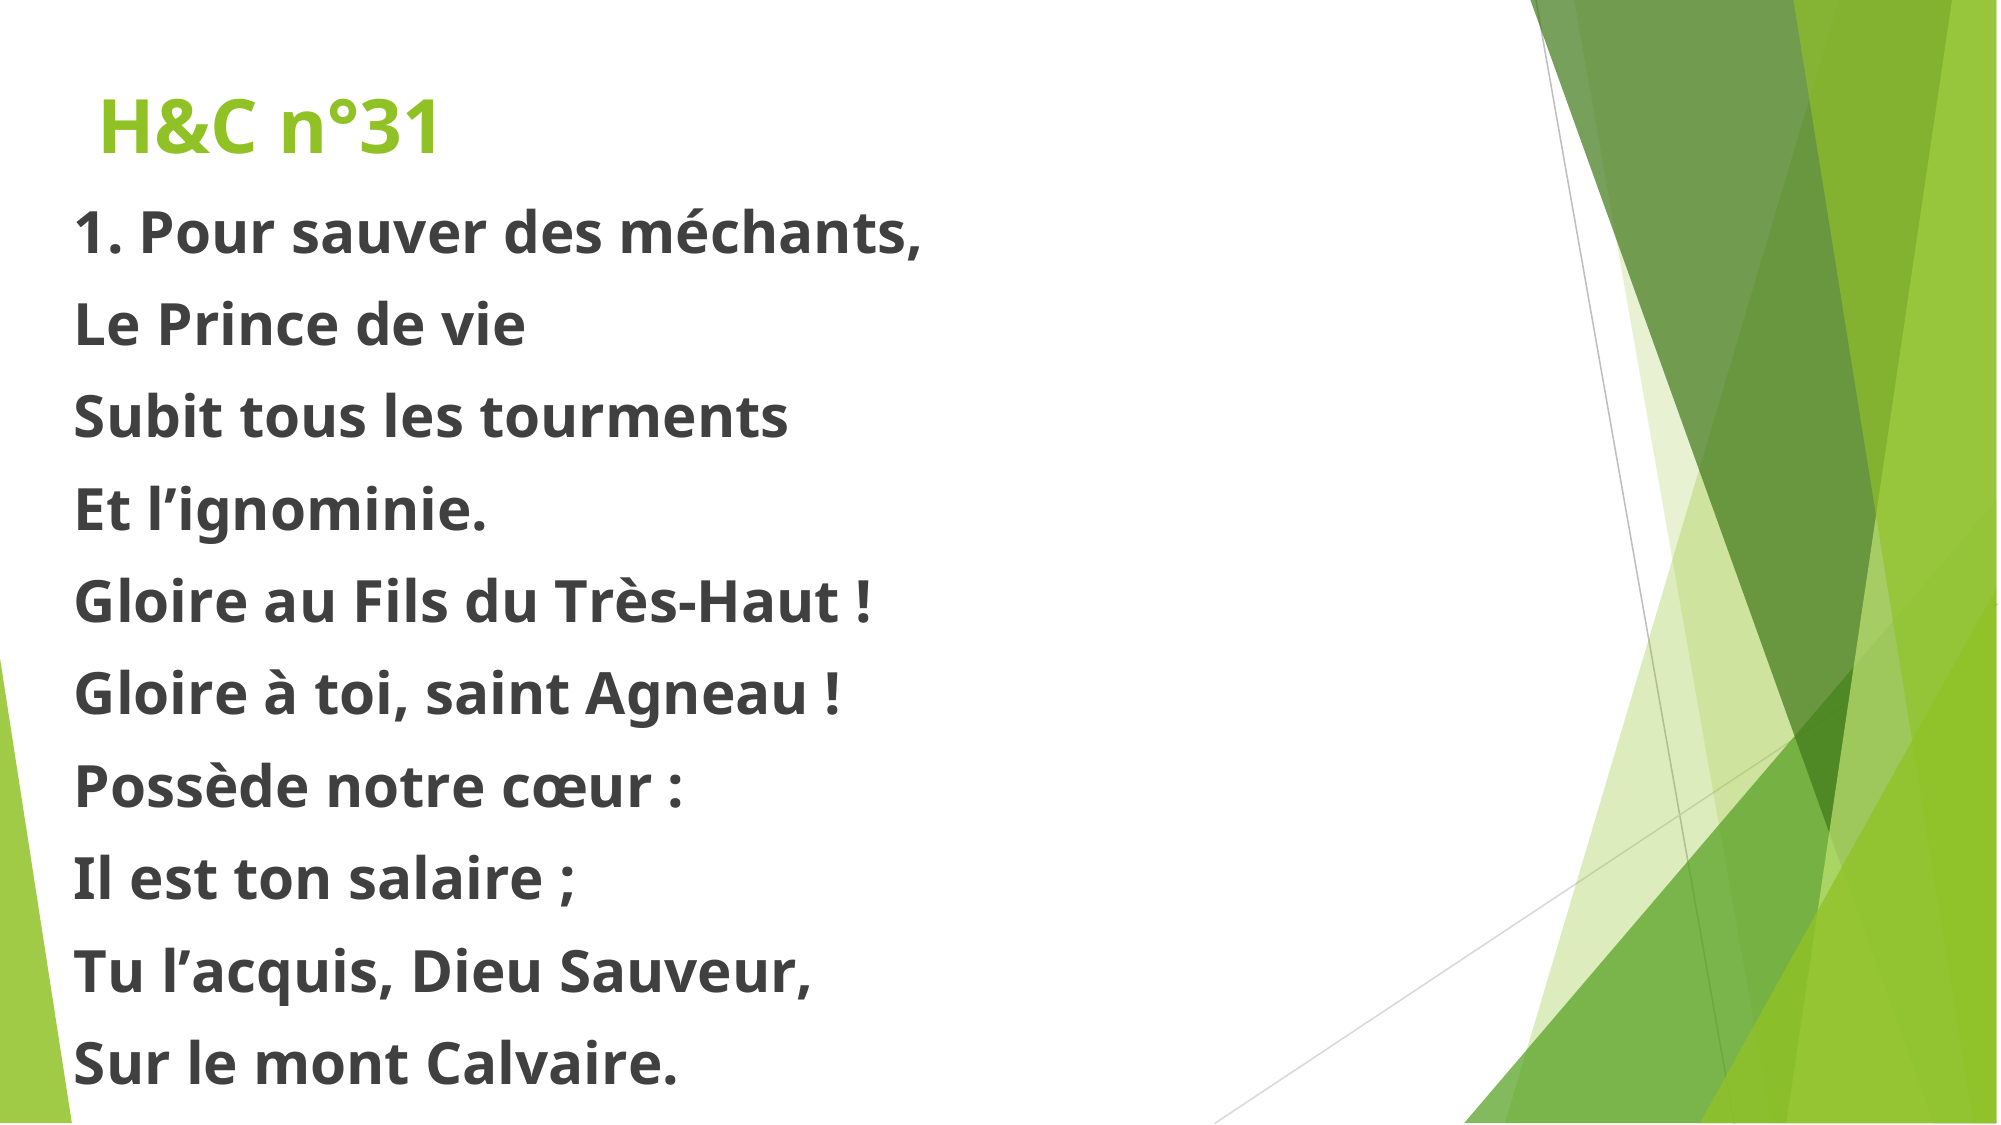

H&C n°31
1. Pour sauver des méchants,
Le Prince de vie
Subit tous les tourments
Et l’ignominie.
Gloire au Fils du Très-Haut !
Gloire à toi, saint Agneau !
Possède notre cœur :
Il est ton salaire ;
Tu l’acquis, Dieu Sauveur,
Sur le mont Calvaire.